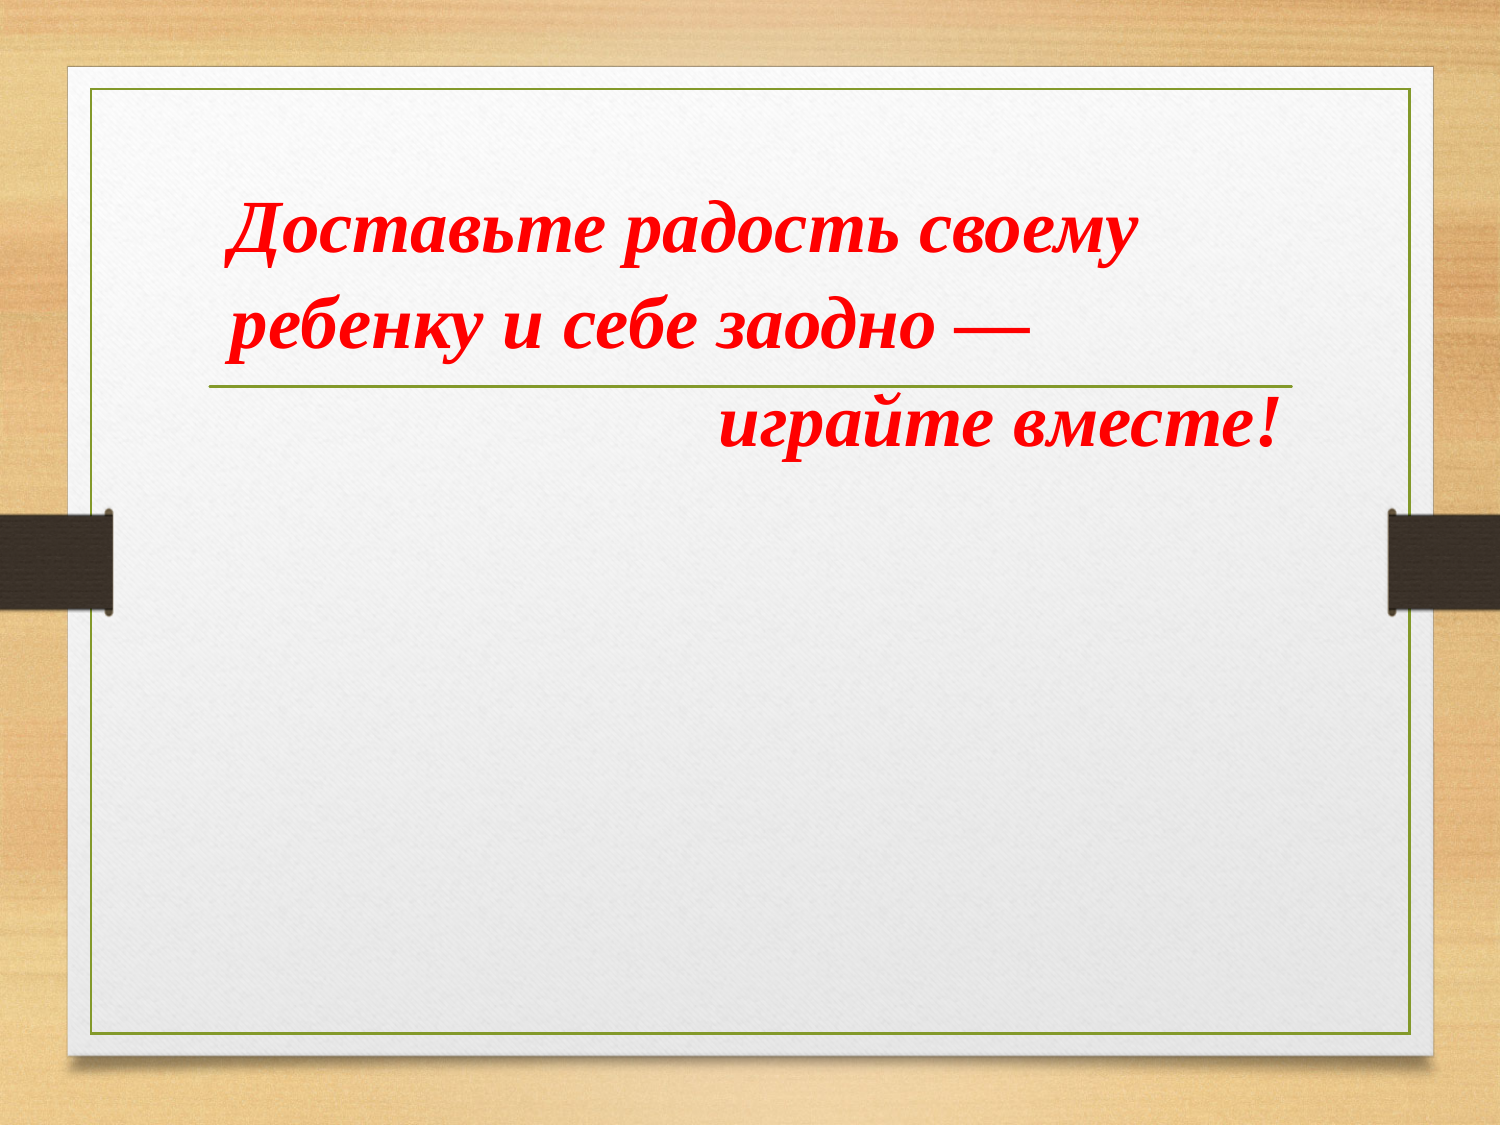

Доставьте радость своему ребенку и себе заодно —
 играйте вместе!